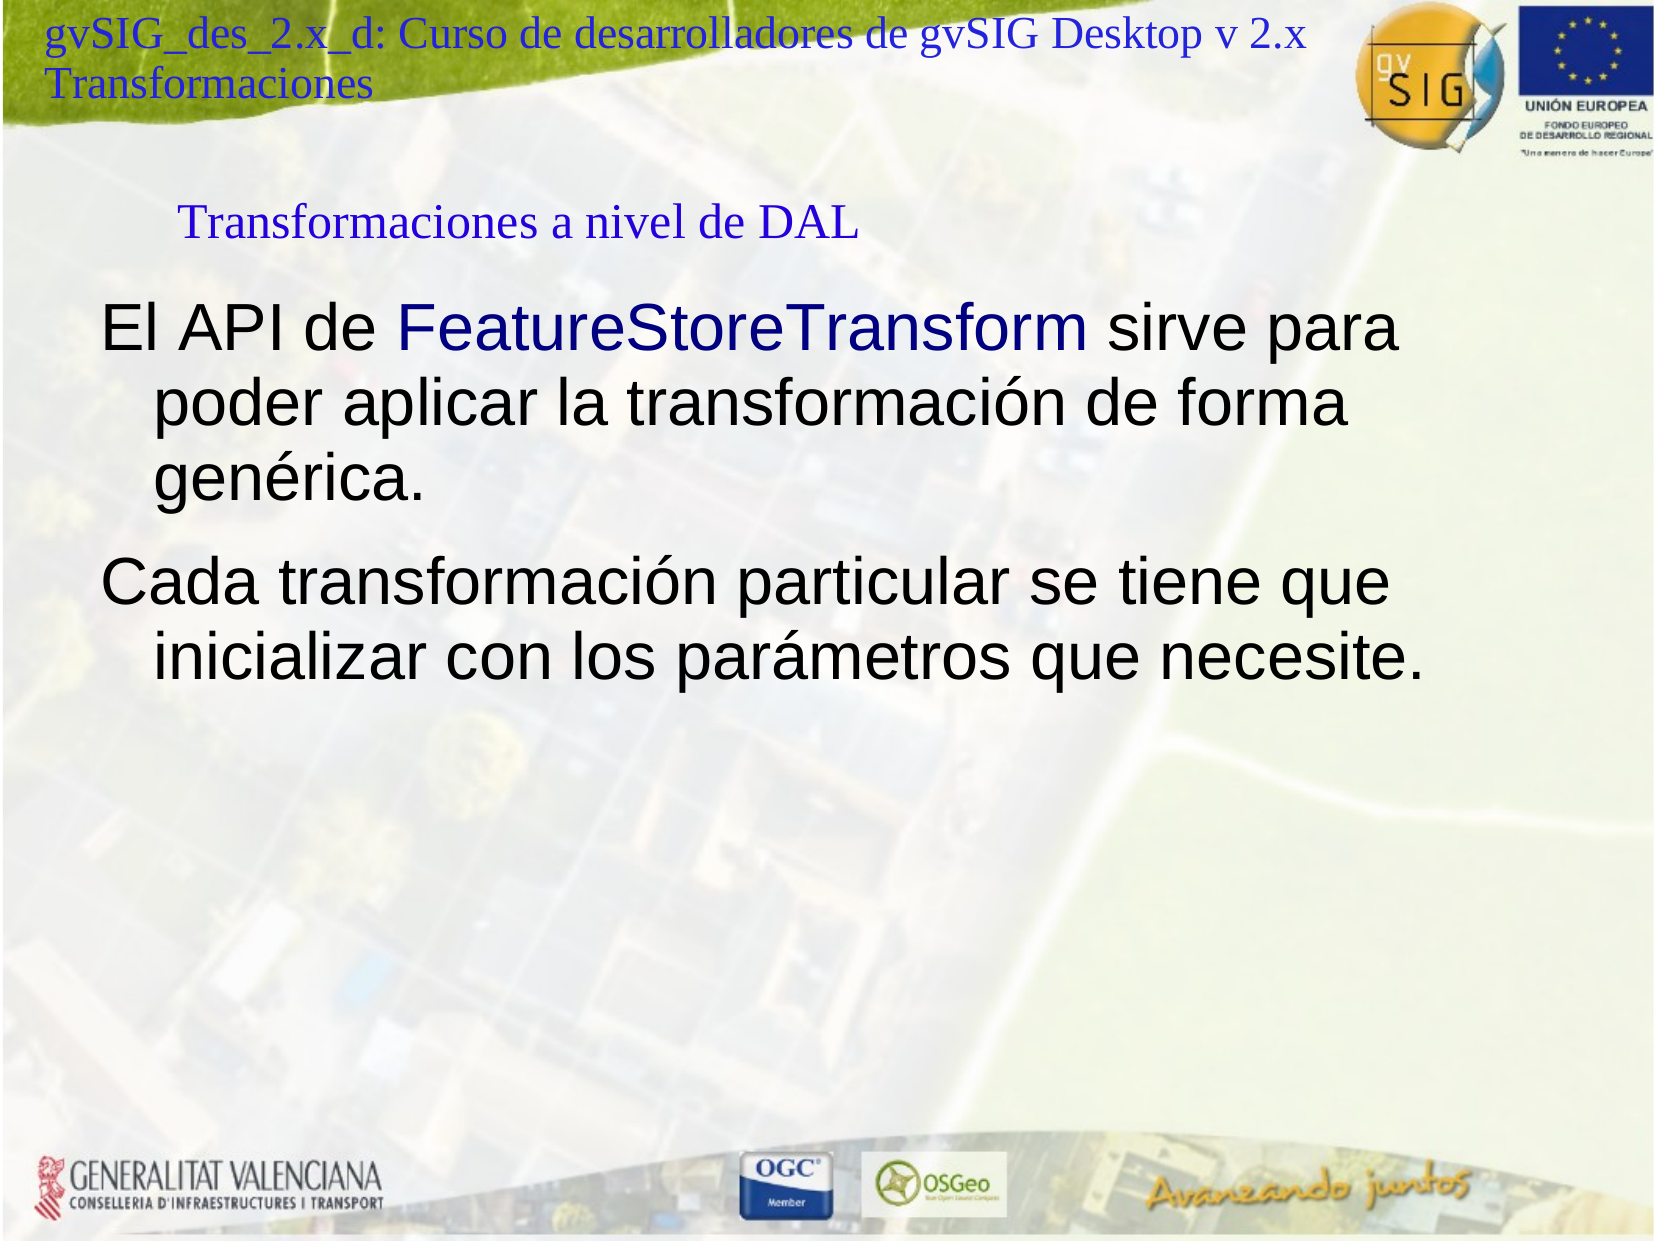

# Transformaciones a nivel de DAL
El API de FeatureStoreTransform sirve para poder aplicar la transformación de forma genérica.
Cada transformación particular se tiene que inicializar con los parámetros que necesite.